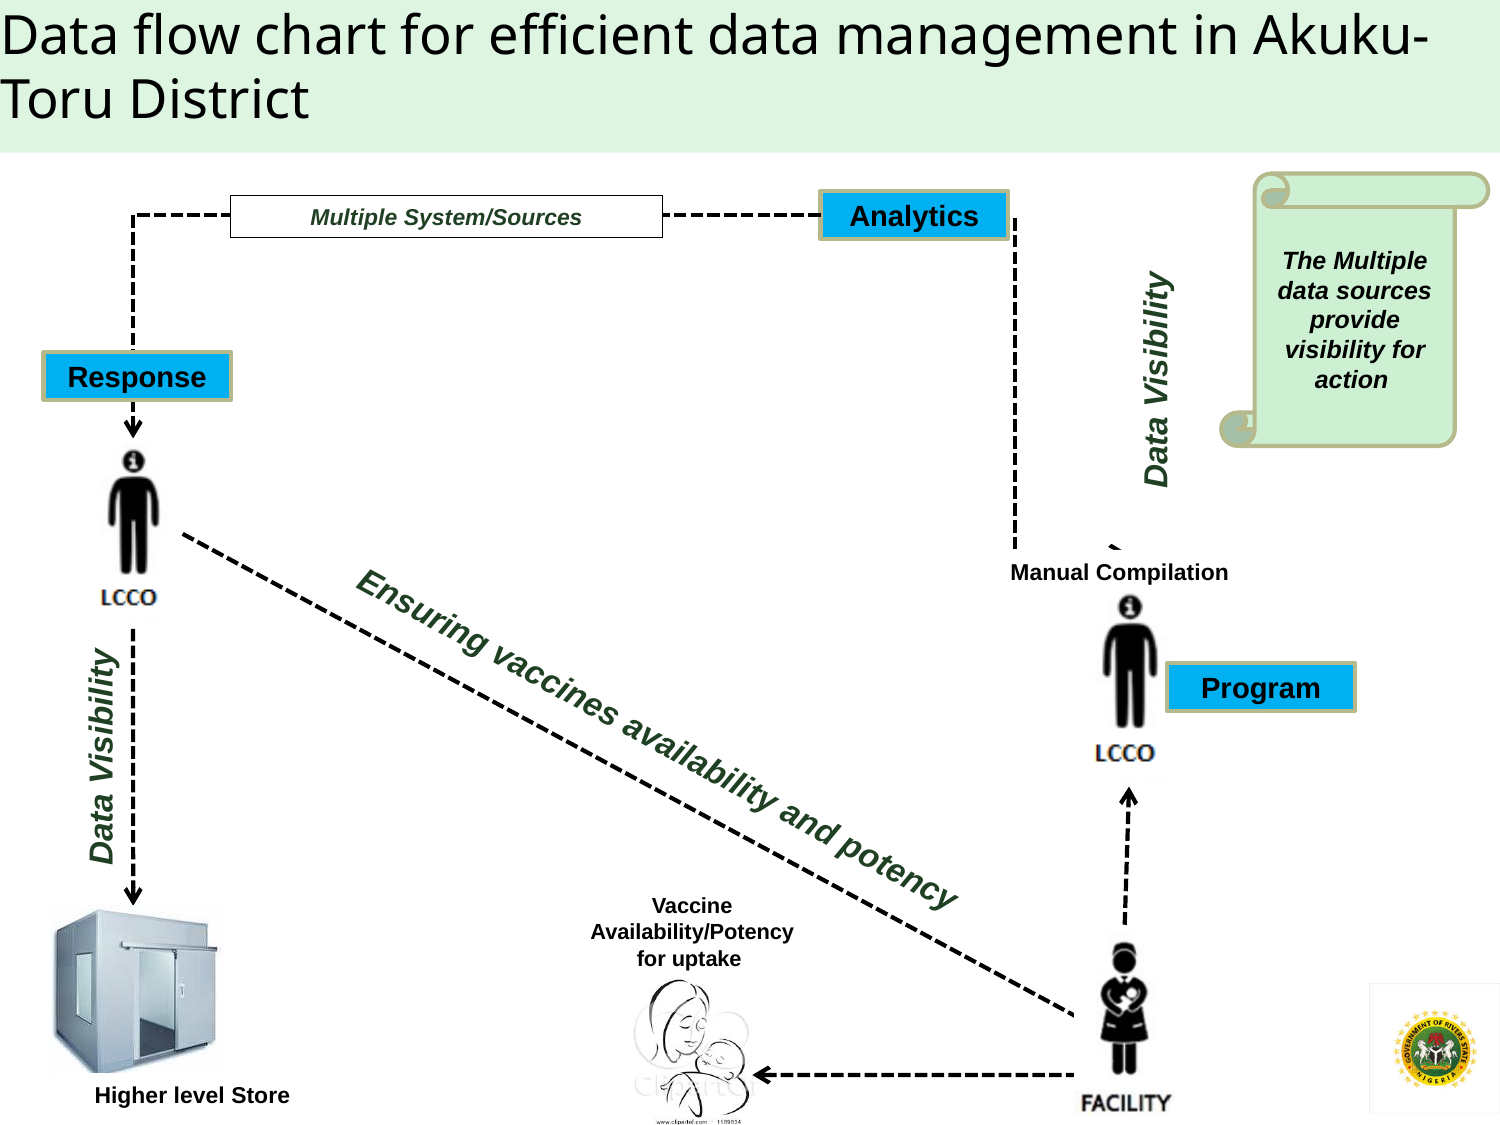

Data flow chart for efficient data management in Akuku-Toru District
Analytics
Multiple System/Sources
The Multiple data sources provide visibility for action
Data Visibility
Response
Manual Compilation
Program
Ensuring vaccines availability and potency
Data Visibility
Vaccine Availability/Potency for uptake
Higher level Store